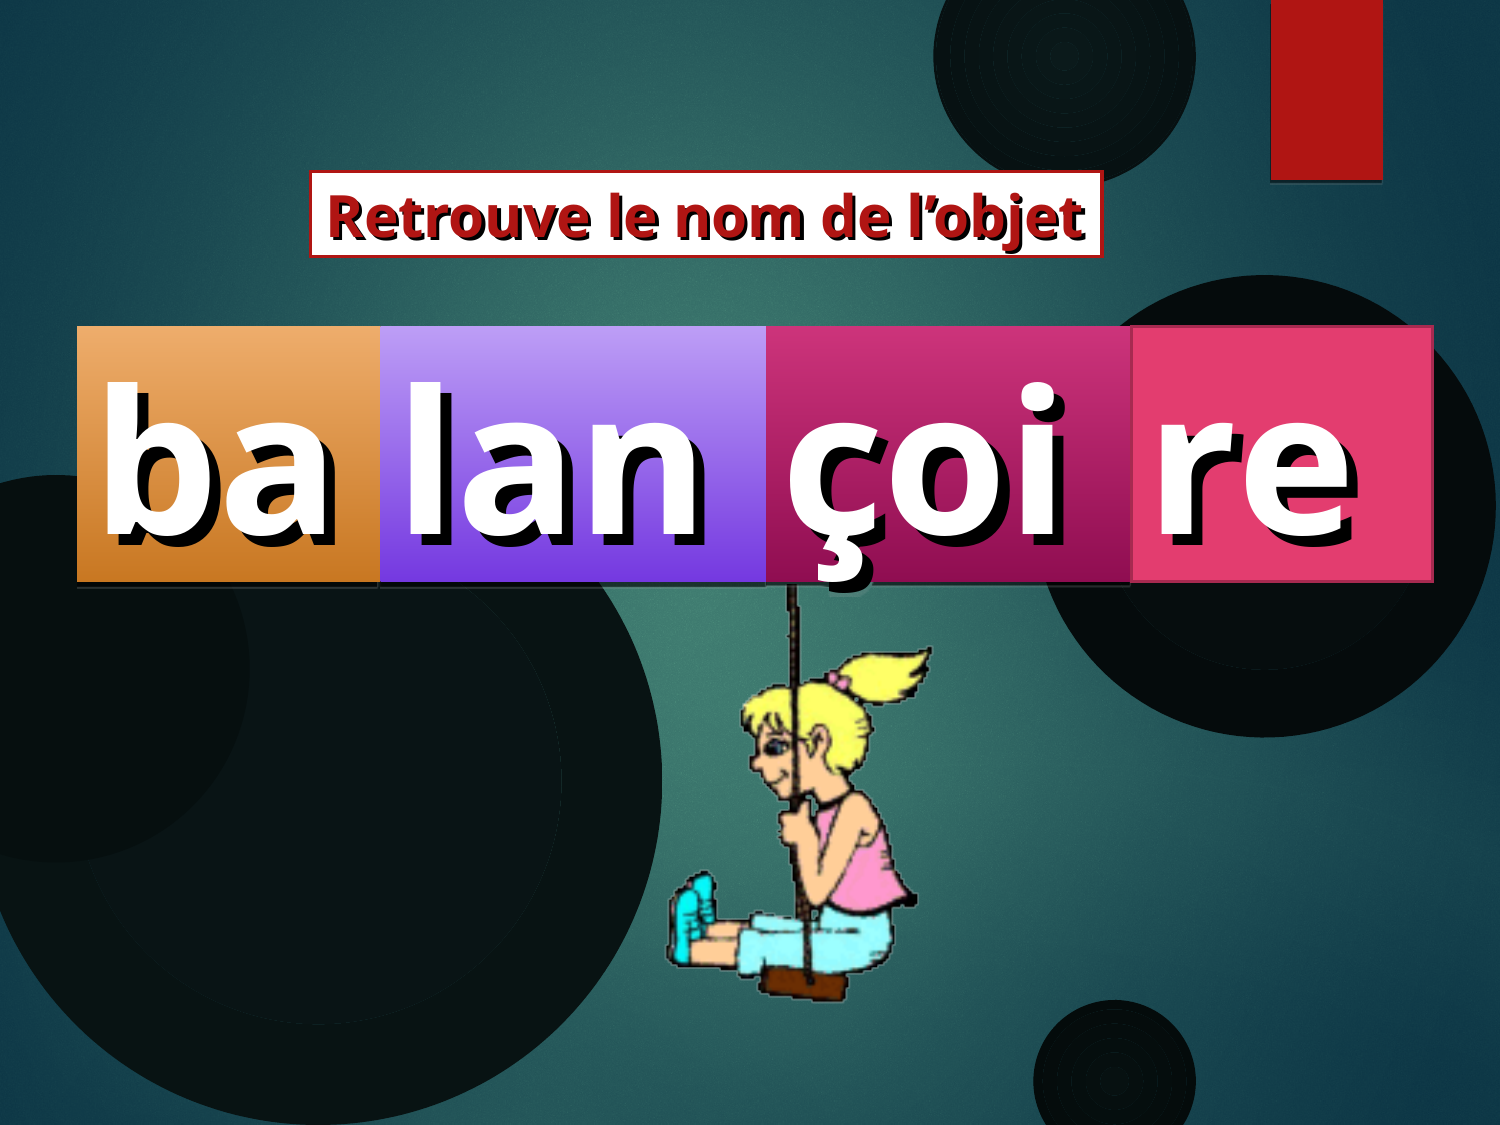

Retrouve le nom de l’objet
ba
lan
çoi
re